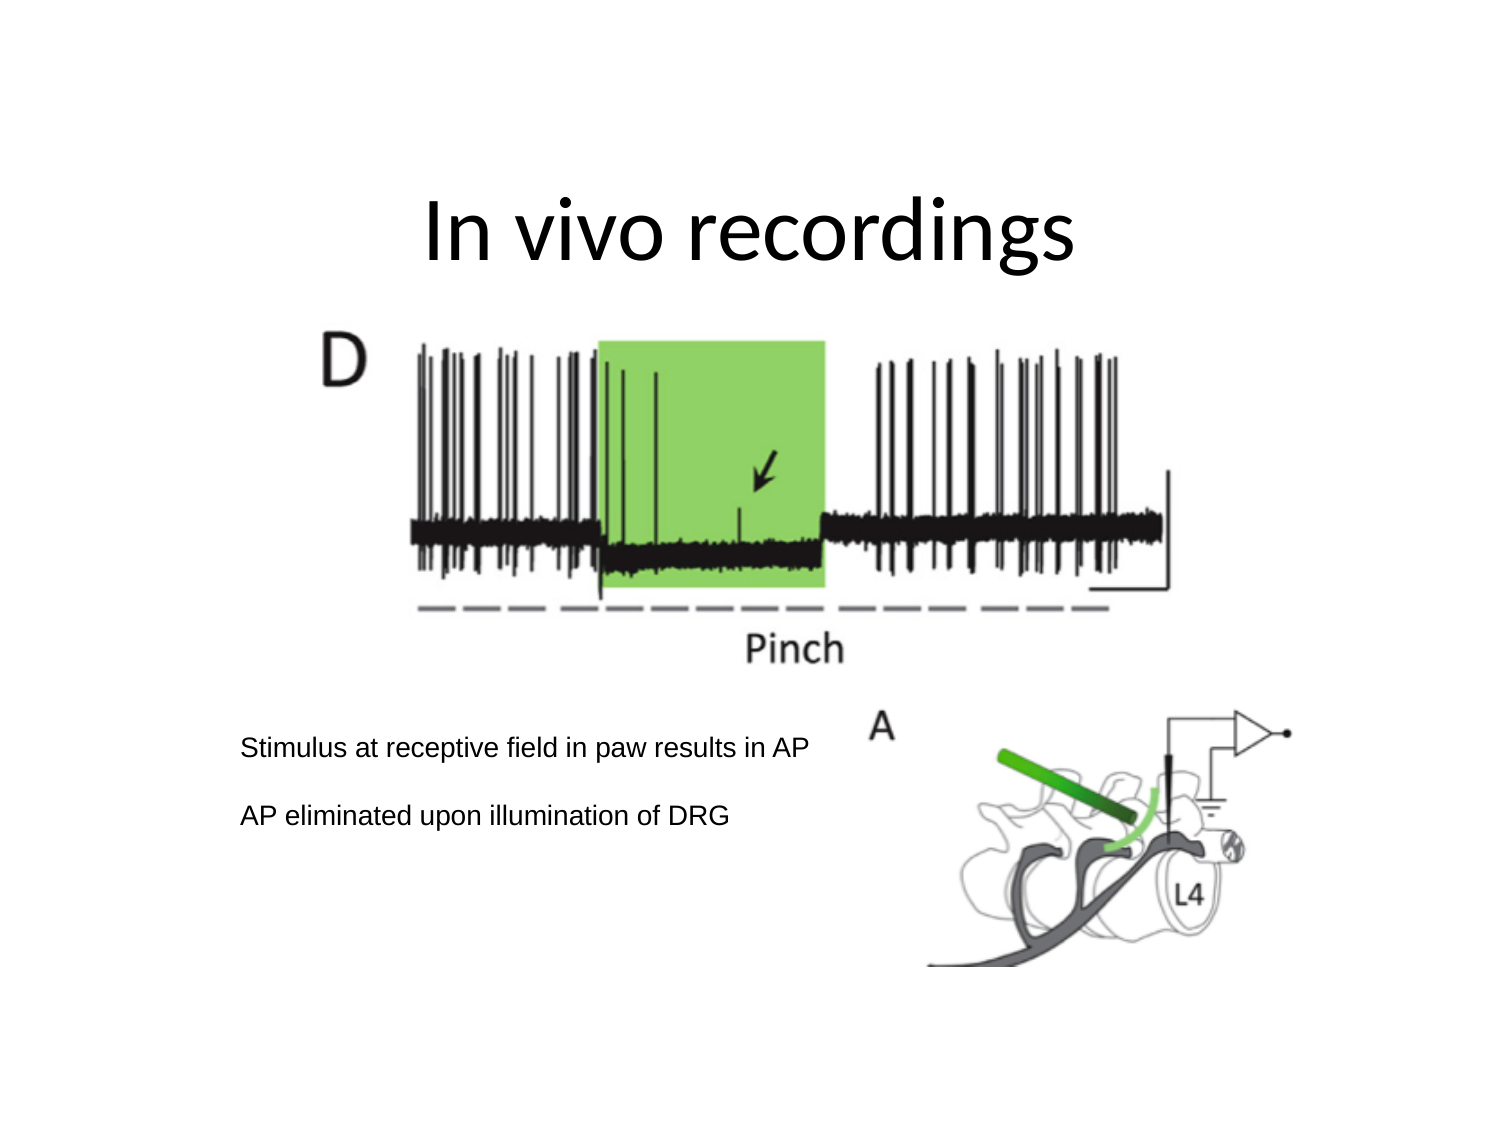

# In vivo recordings
Stimulus at receptive field in paw results in AP
AP eliminated upon illumination of DRG